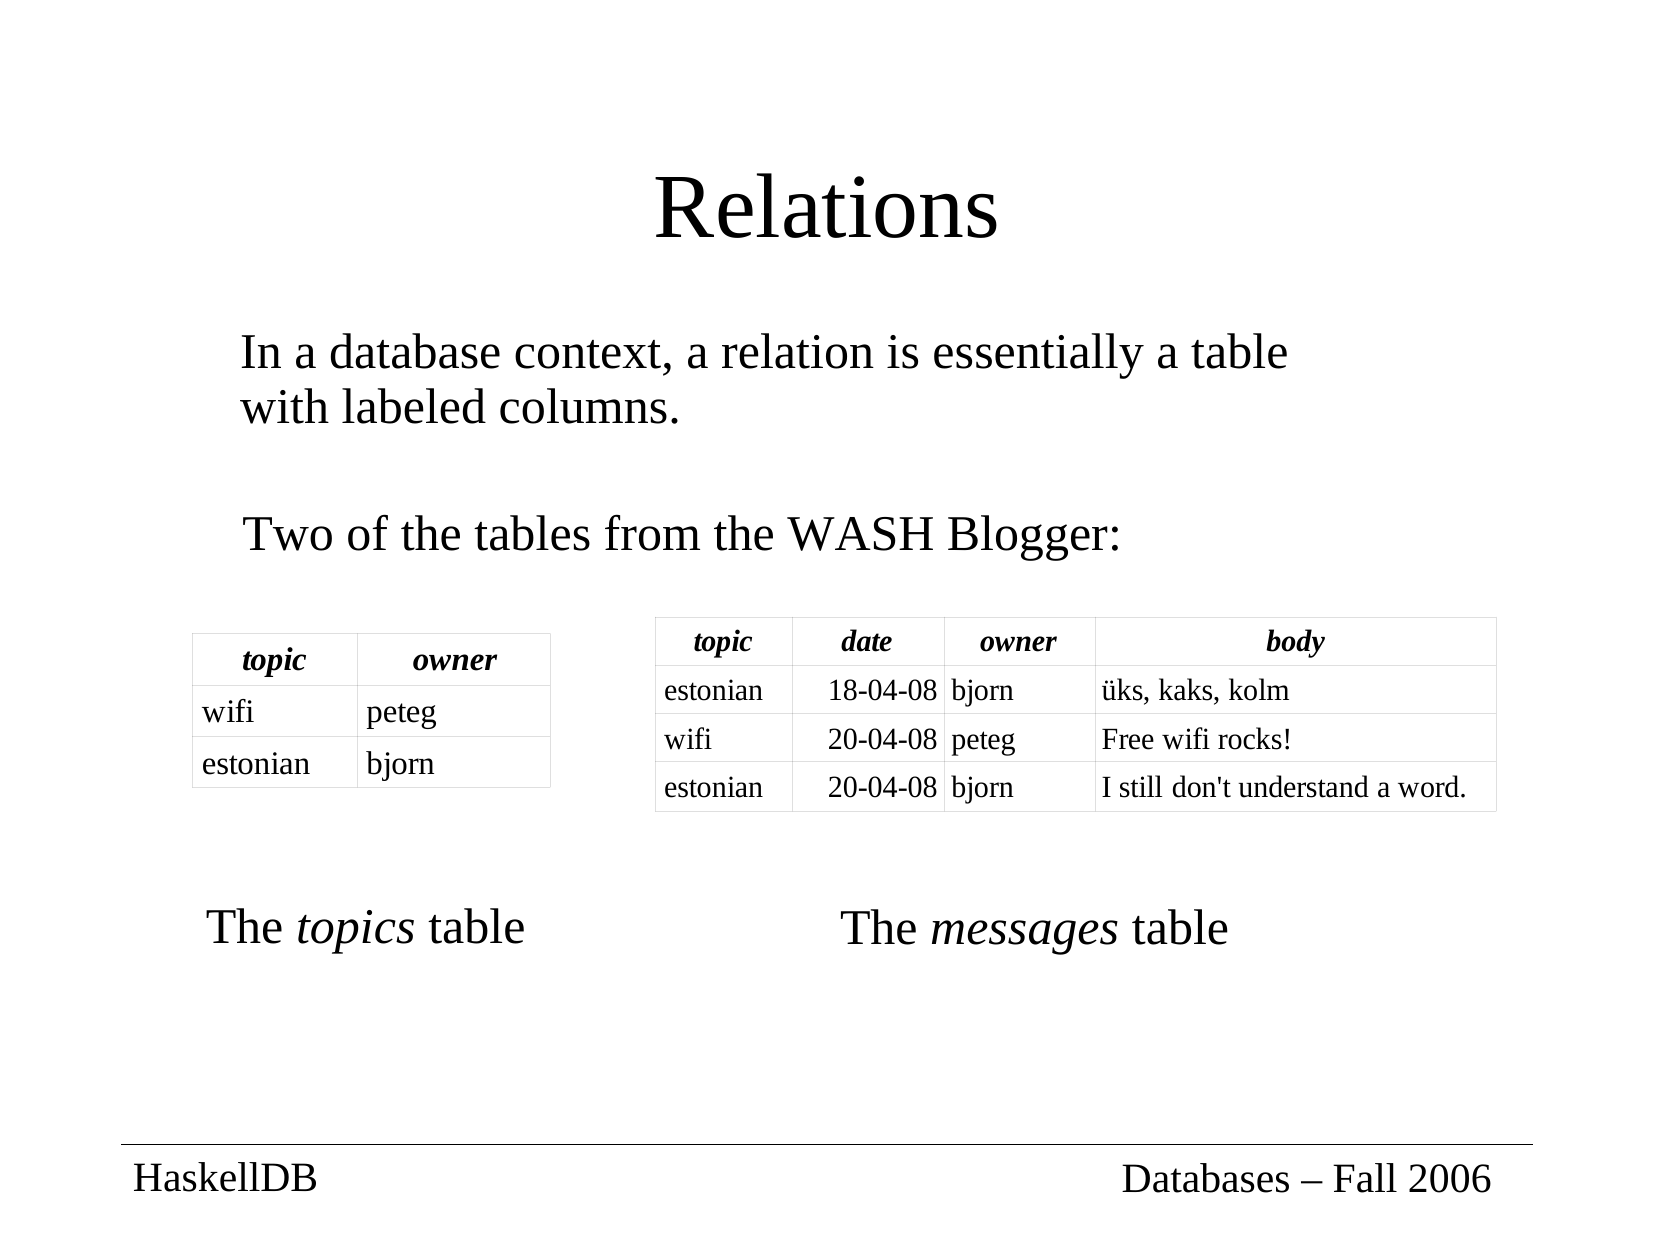

# Relations
In a database context, a relation is essentially a table
with labeled columns.
Two of the tables from the WASH Blogger:
The topics table
The messages table